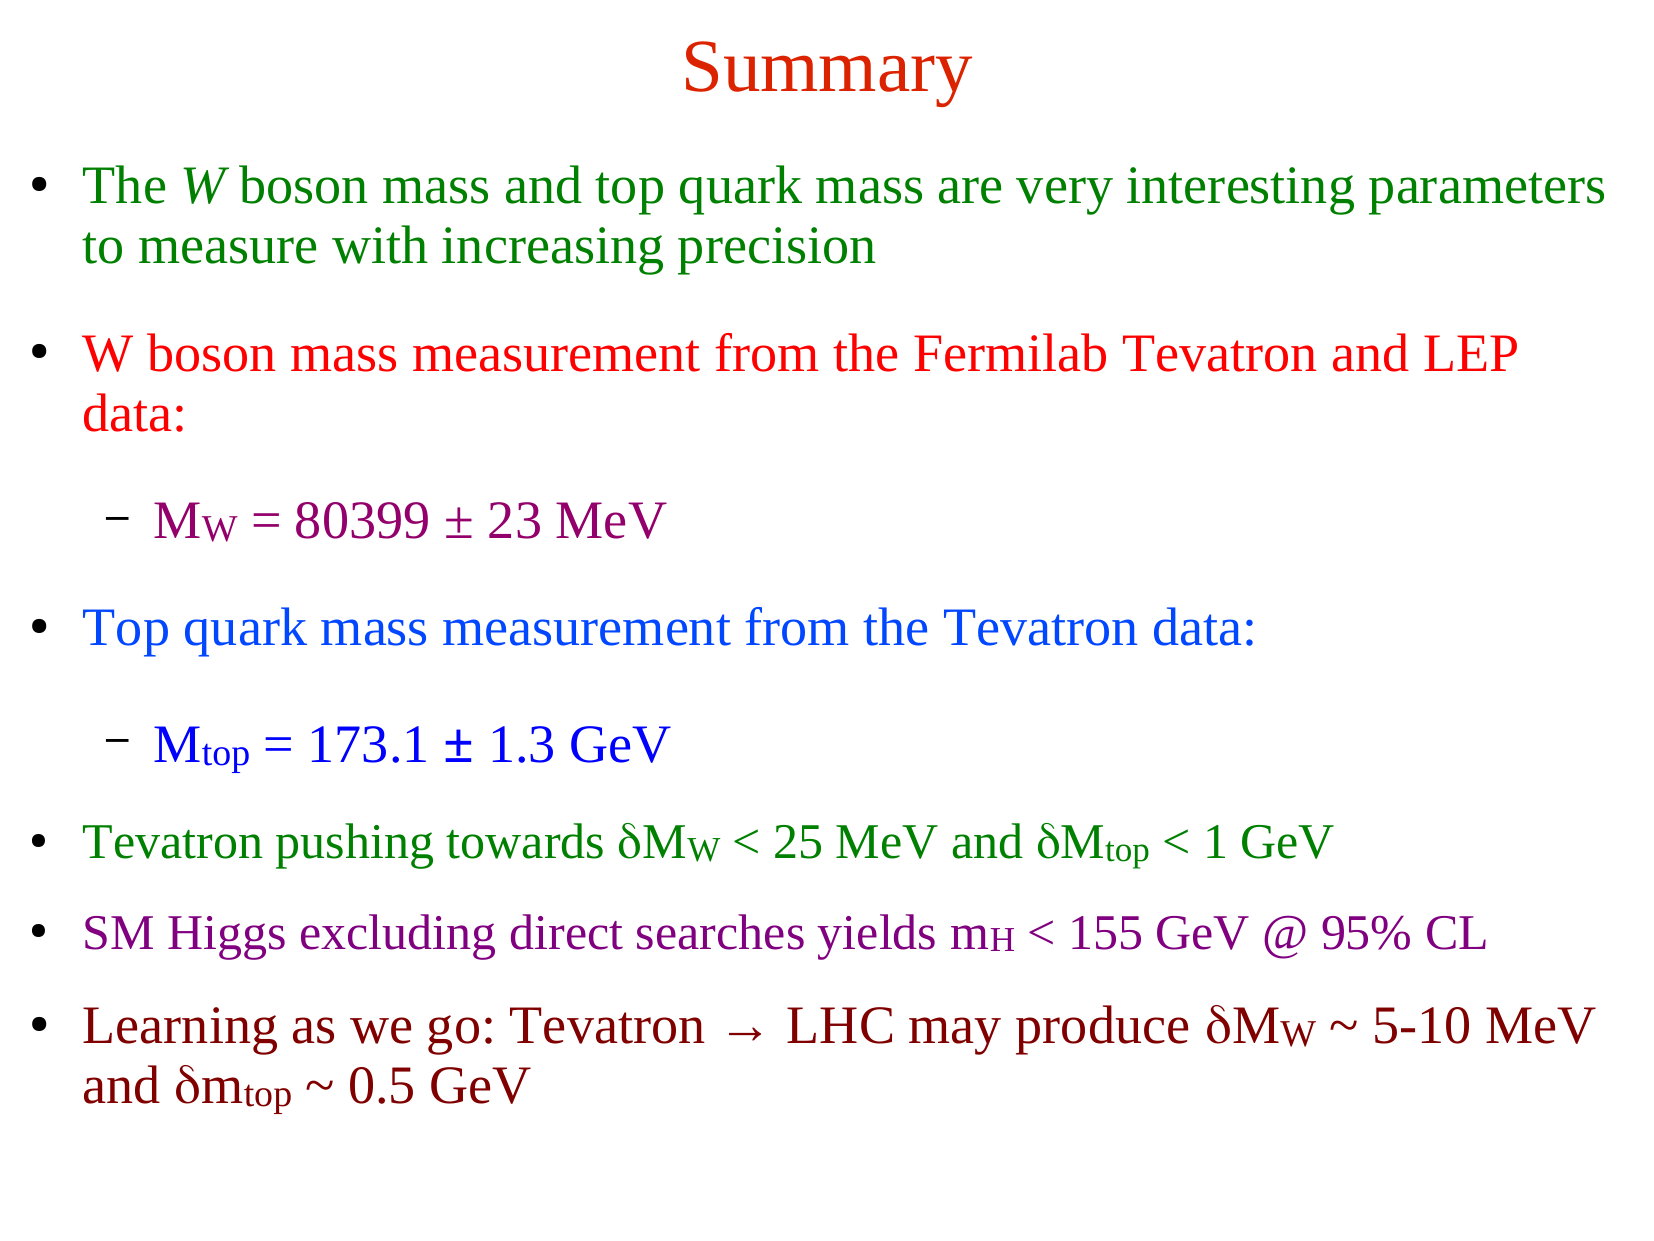

# Summary
The W boson mass and top quark mass are very interesting parameters to measure with increasing precision
W boson mass measurement from the Fermilab Tevatron and LEP data:
MW = 80399 ± 23 MeV
Top quark mass measurement from the Tevatron data:
Mtop = 173.1 ± 1.3 GeV
Tevatron pushing towards δMW < 25 MeV and δMtop < 1 GeV
SM Higgs excluding direct searches yields mH < 155 GeV @ 95% CL
Learning as we go: Tevatron → LHC may produce δMW ~ 5-10 MeV and δmtop ~ 0.5 GeV